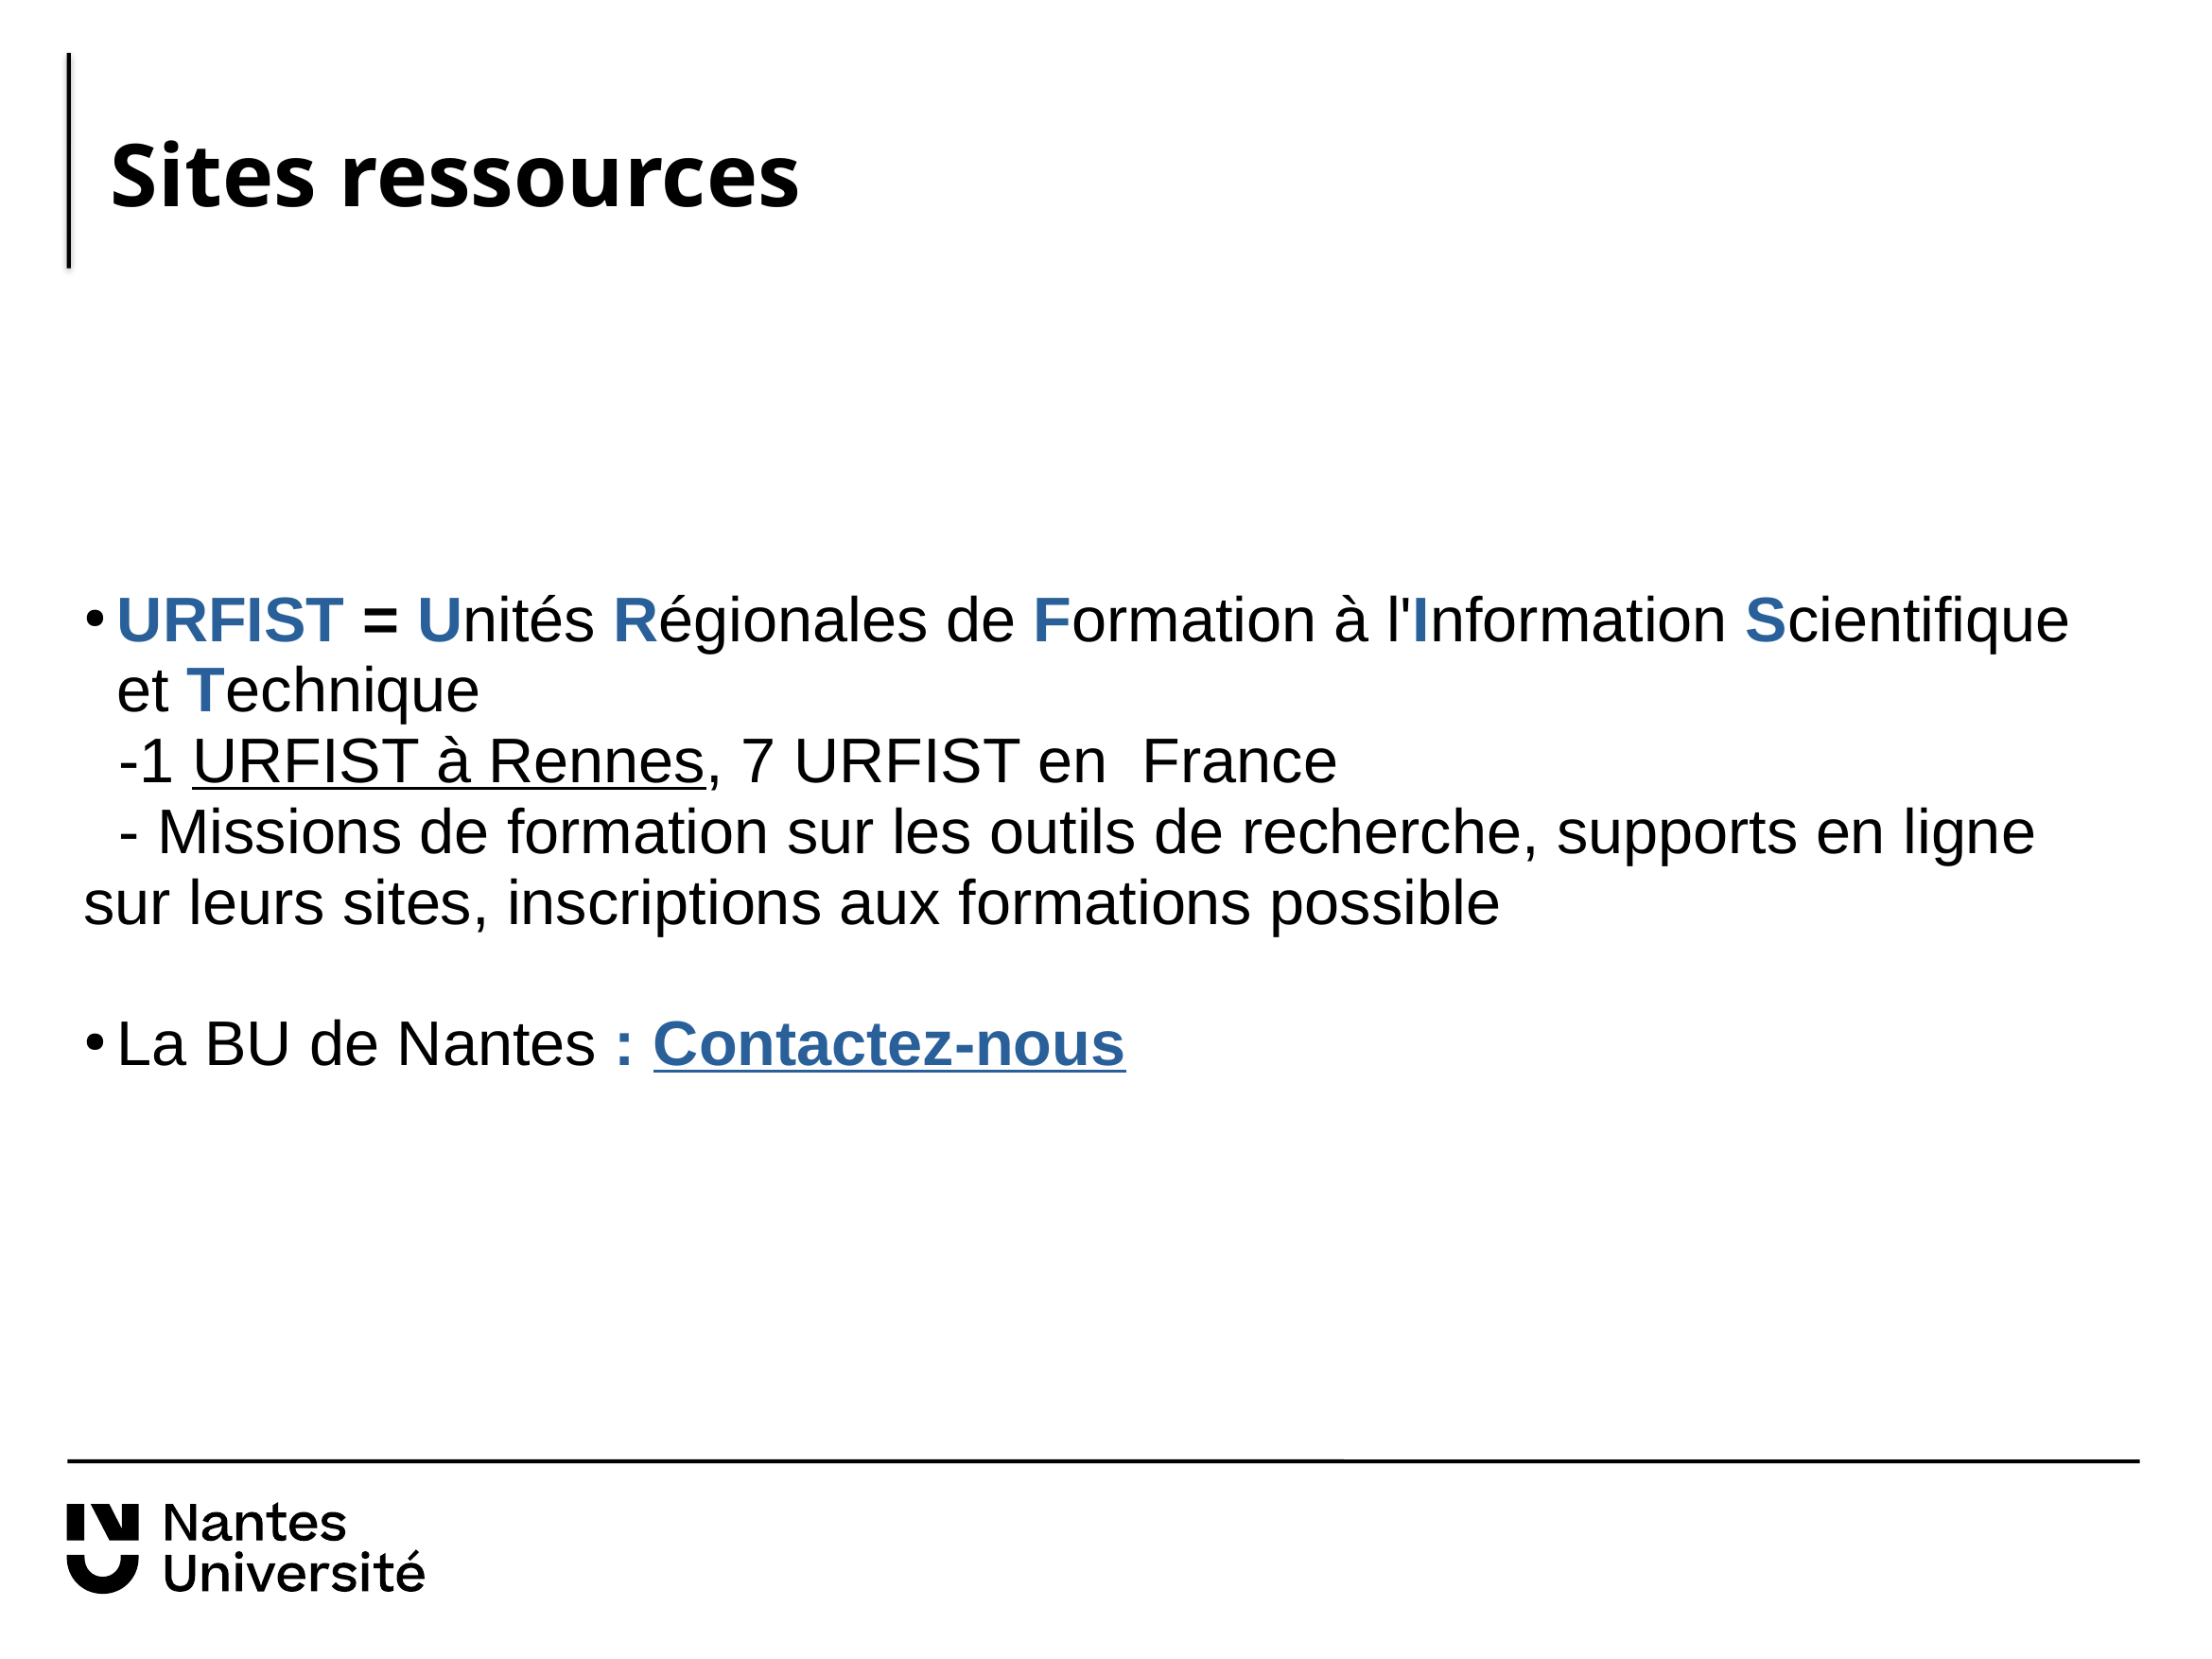

# Sites ressources
URFIST = Unités Régionales de Formation à l'Information Scientifique et Technique
 -1 URFIST à Rennes, 7 URFIST en France
 - Missions de formation sur les outils de recherche, supports en ligne sur leurs sites, inscriptions aux formations possible
La BU de Nantes : Contactez-nous